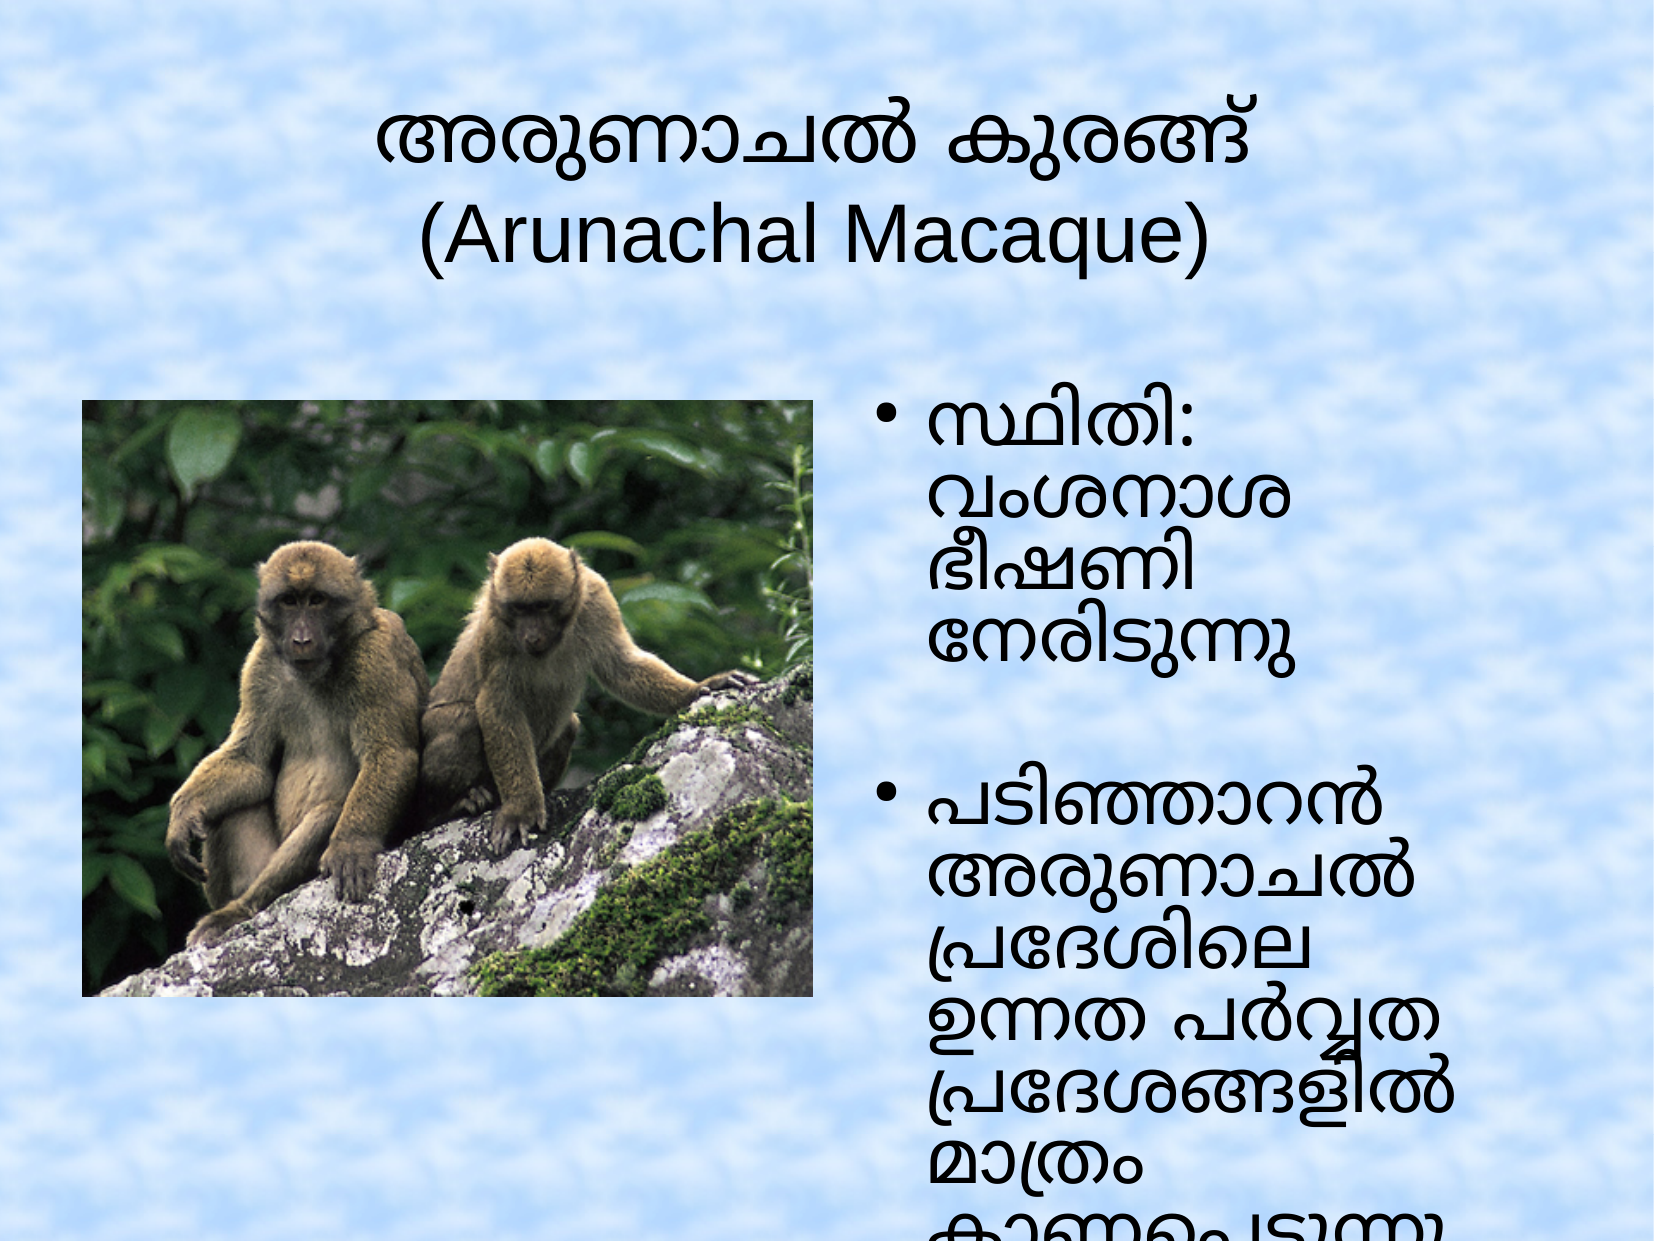

# അരുണാചല്‍ കുരങ്ങ് (Arunachal Macaque)
സ്ഥിതി: വംശനാശ ഭീഷണി നേരിടുന്നു
പടിഞ്ഞാറന്‍ അരുണാചല്‍ പ്രദേശിലെ ഉന്നത പര്‍വ്വത പ്രദേശങ്ങളില്‍ മാത്രം കാണപ്പെടുന്നു